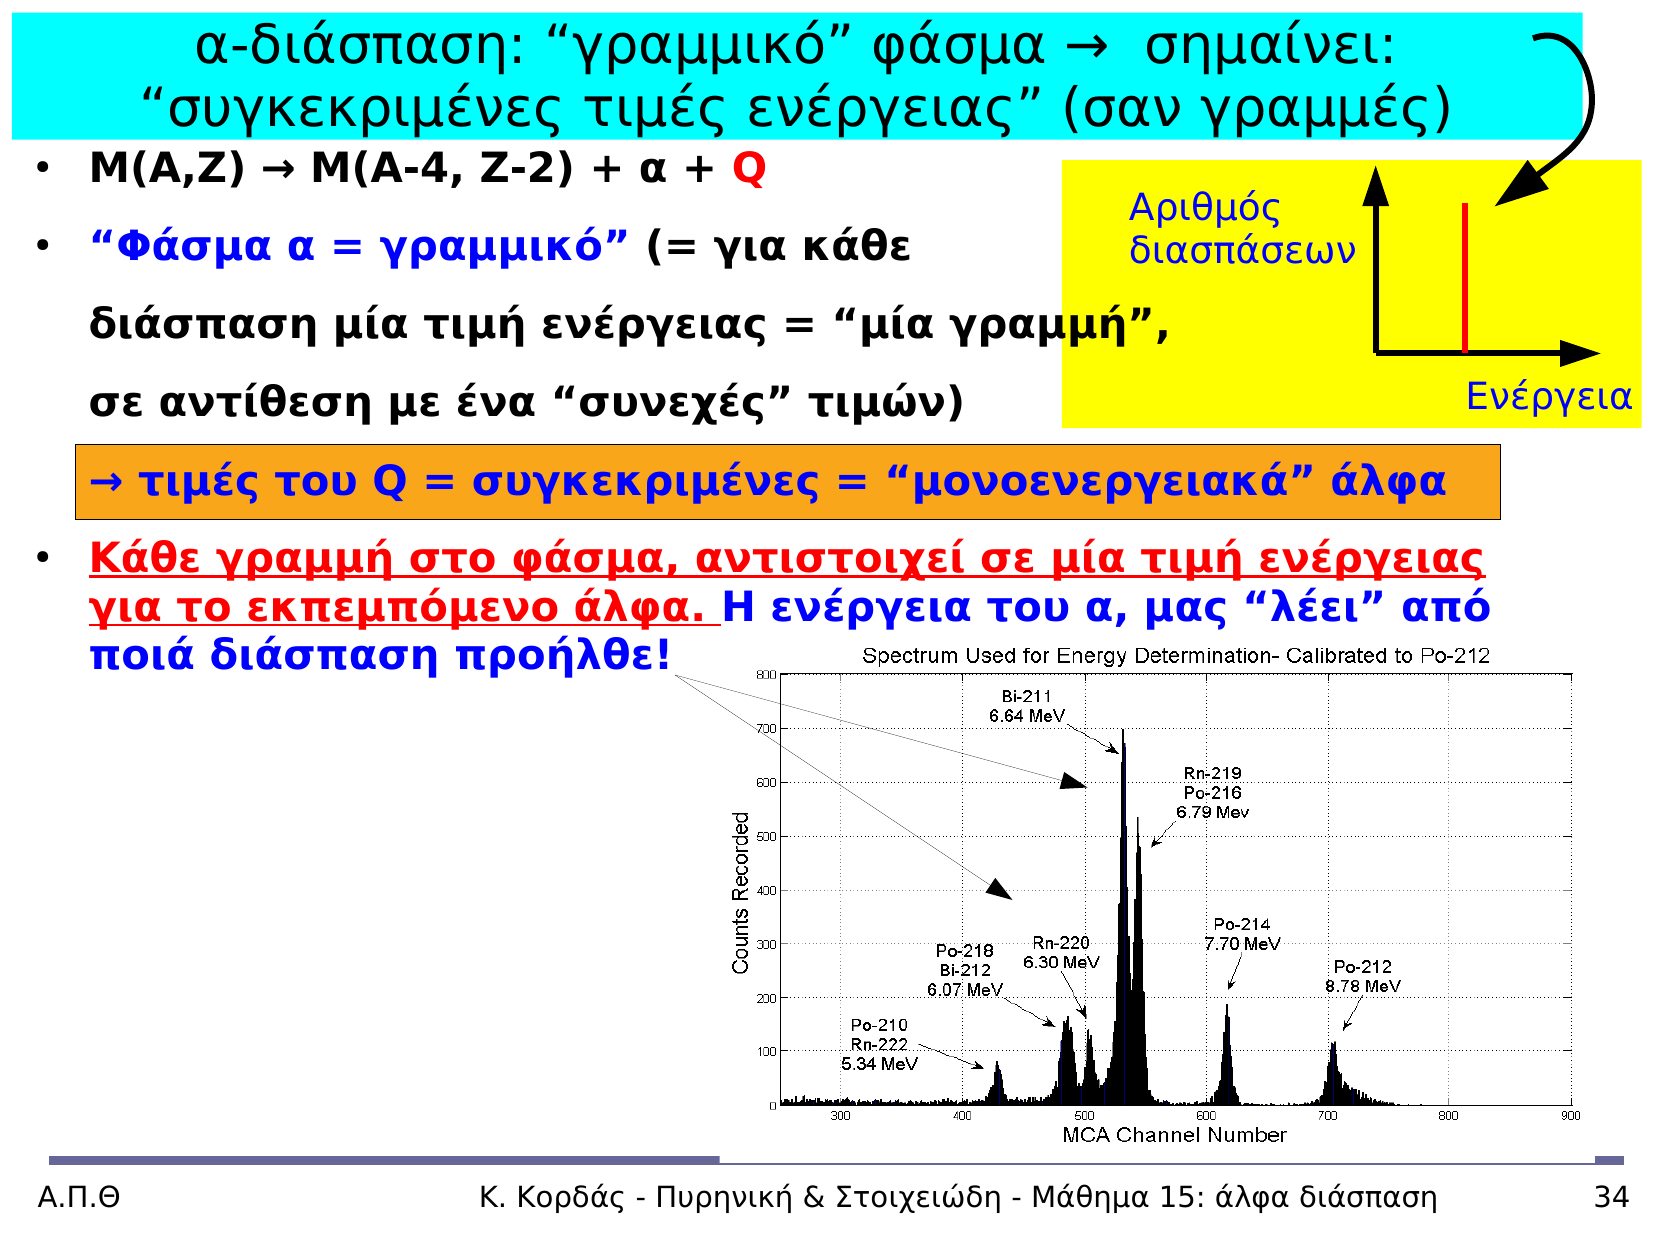

# α-διάσπαση: “γραμμικό” φάσμα → σημαίνει: “συγκεκριμένες τιμές ενέργειας” (σαν γραμμές)
Μ(Α,Ζ) → Μ(Α-4, Ζ-2) + α + Q
“Φάσμα α = γραμμικό” (= για κάθε
διάσπαση μία τιμή ενέργειας = “μία γραμμή”,
σε αντίθεση με ένα “συνεχές” τιμών)
→ τιμές του Q = συγκεκριμένες = “μονοενεργειακά” άλφα
Κάθε γραμμή στο φάσμα, αντιστοιχεί σε μία τιμή ενέργειας για το εκπεμπόμενο άλφα. Η ενέργεια του α, μας “λέει” από ποιά διάσπαση προήλθε!
Αριθμός
διασπάσεων
Ενέργεια
Α.Π.Θ
Κ. Κορδάς - Πυρηνική & Στοιχειώδη - Μάθημα 15: άλφα διάσπαση
34